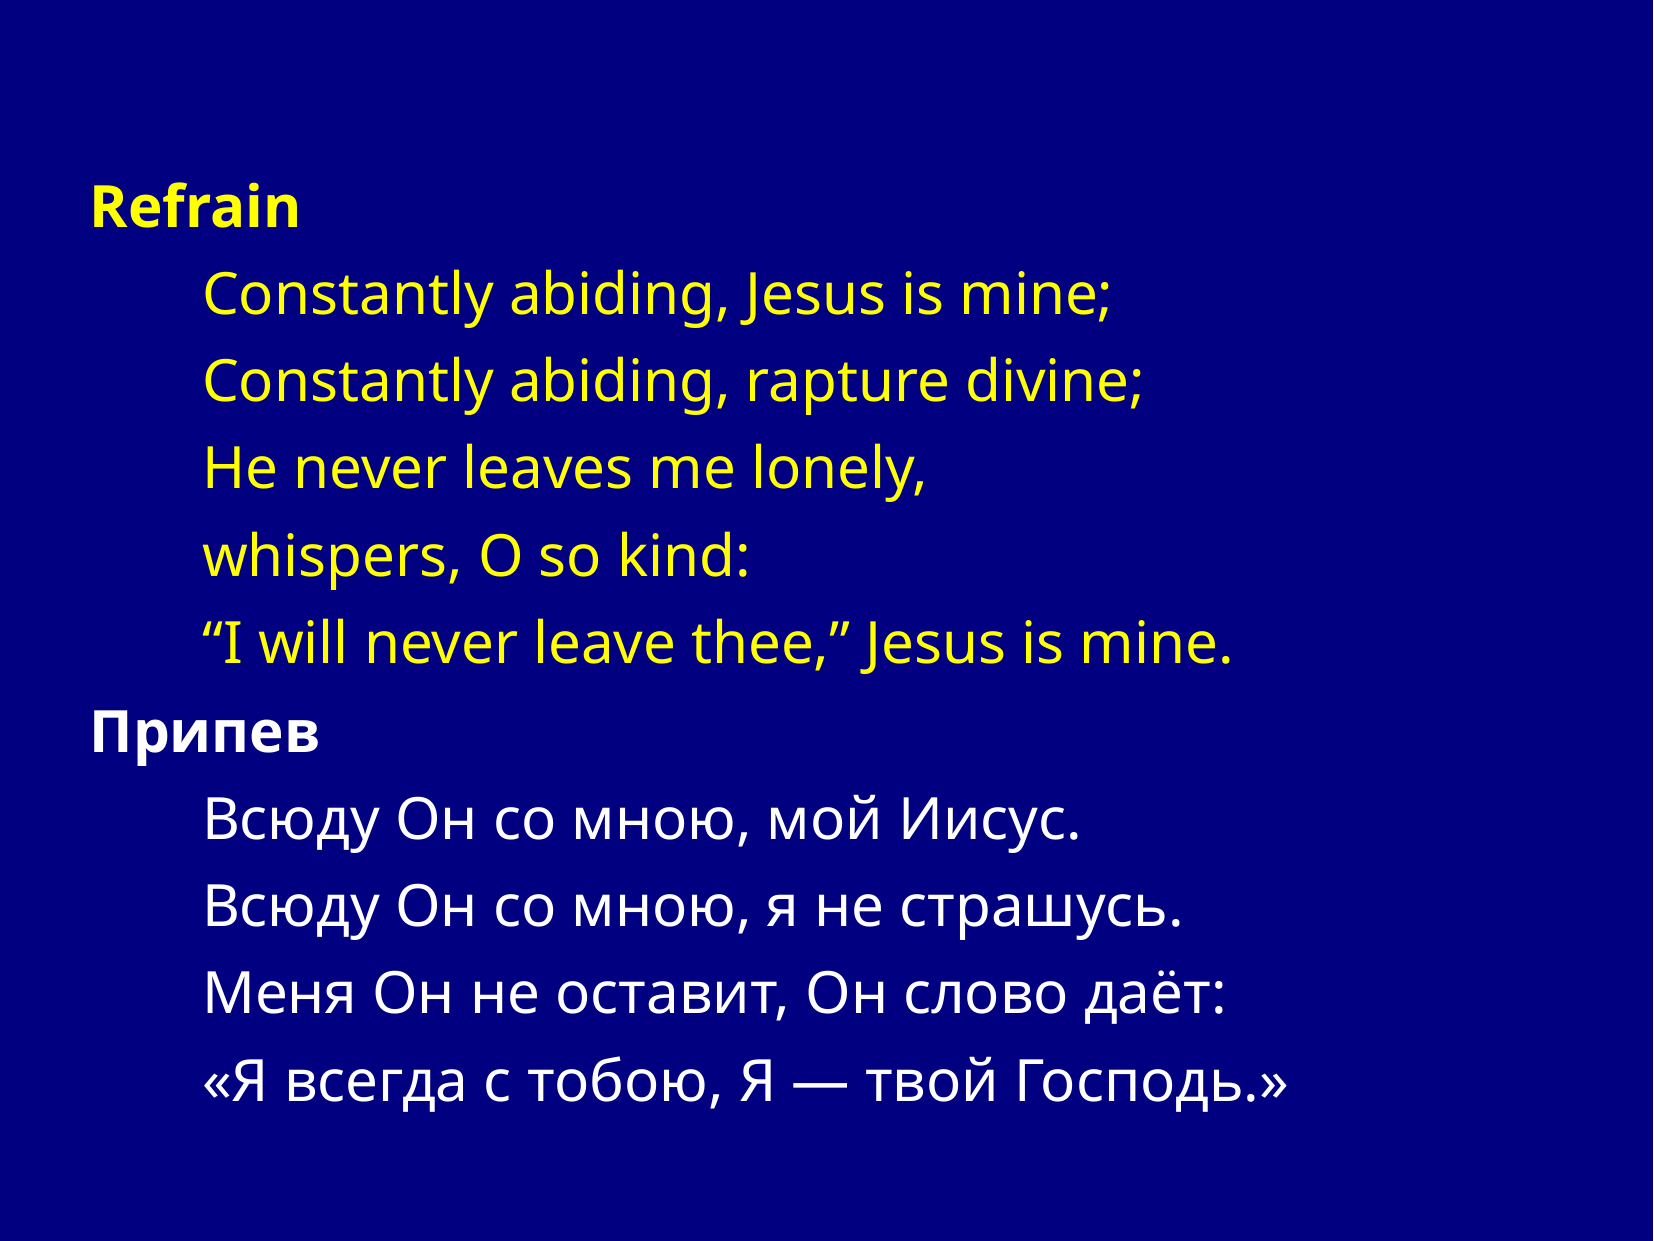

Refrain
	Constantly abiding, Jesus is mine;
	Constantly abiding, rapture divine;
	He never leaves me lonely,
	whispers, O so kind:
	“I will never leave thee,” Jesus is mine.
Припев
	Всюду Он со мною, мой Иисус.
	Всюду Он со мною, я не страшусь.
	Меня Он не оставит, Он слово даёт:
	«Я всегда с тобою, Я — твой Господь.»